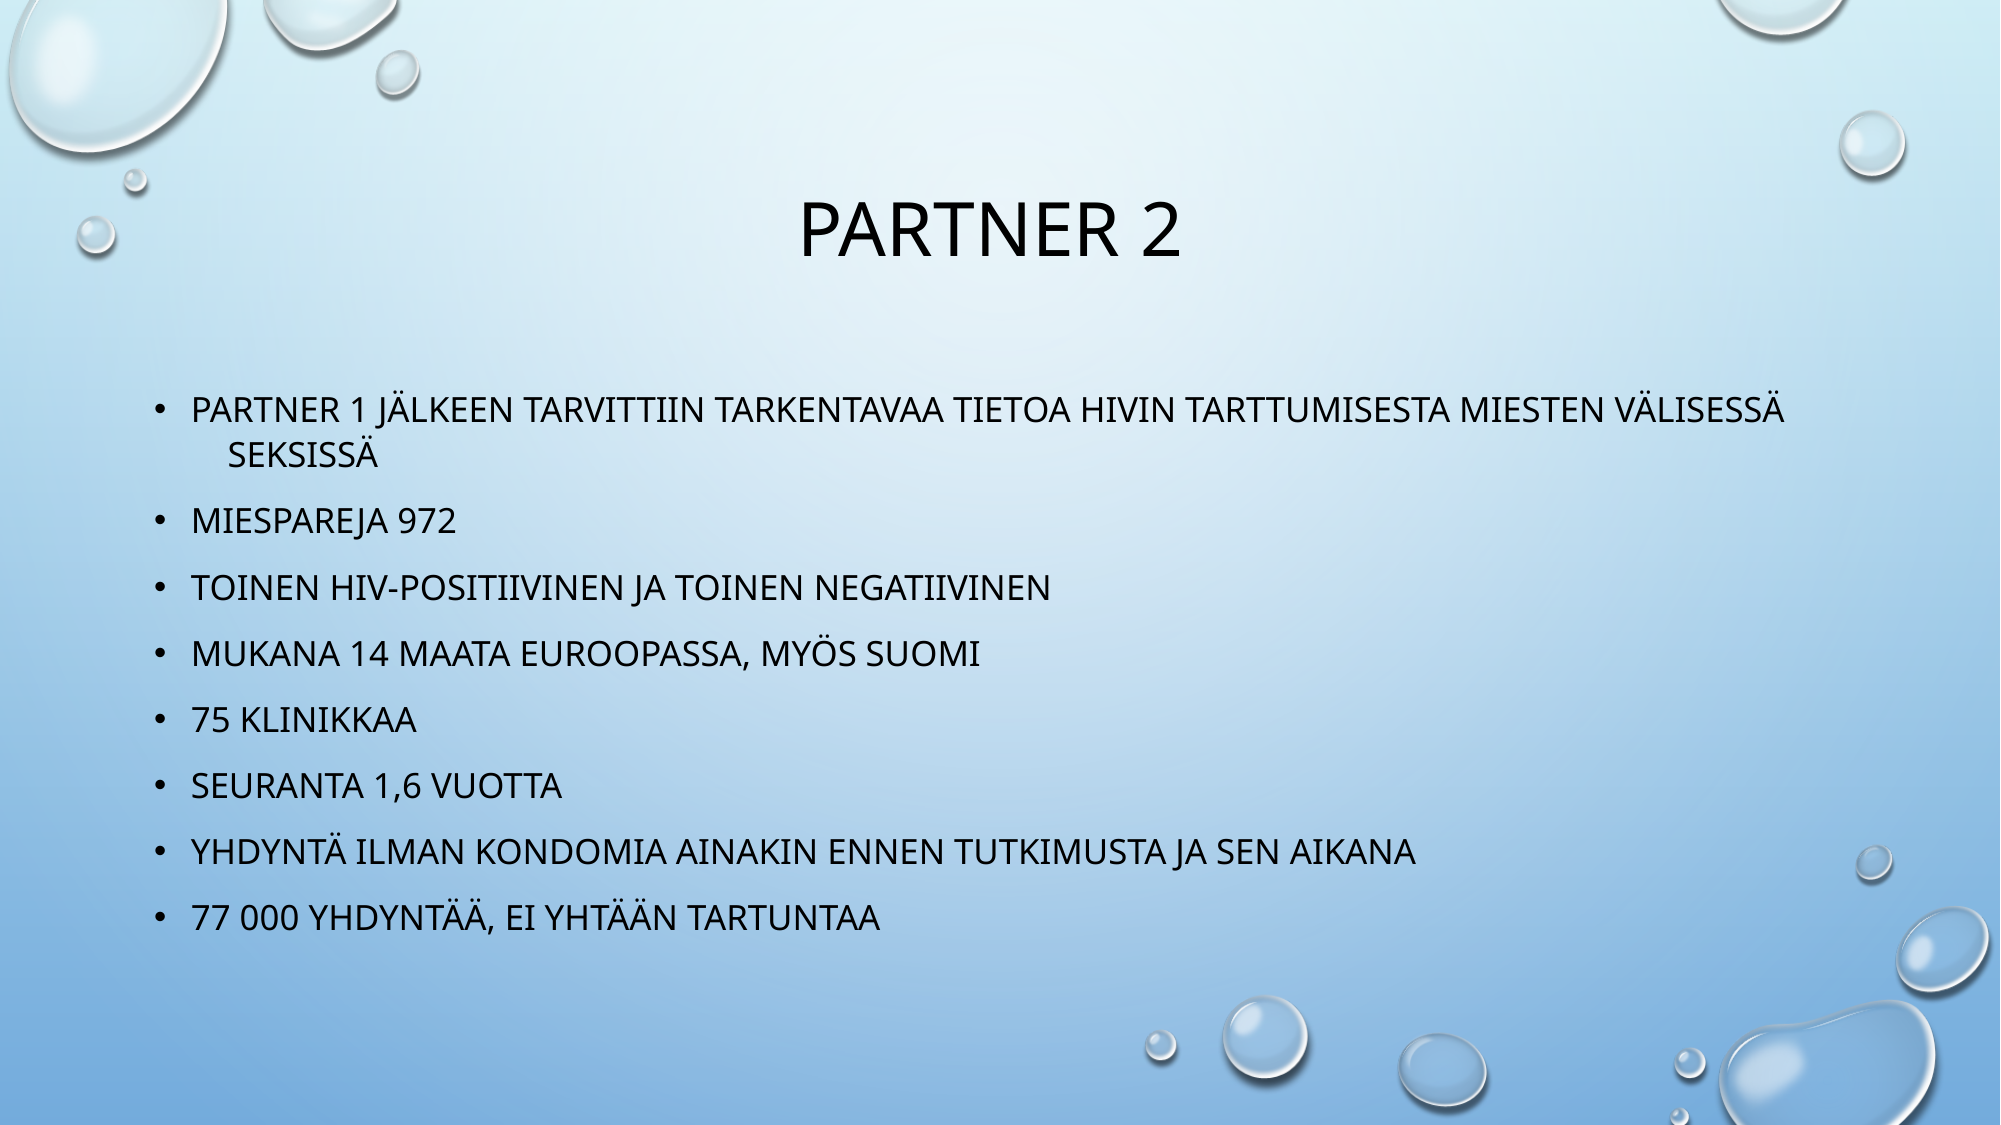

# Partner 2
Partner 1 jälkeen tarvittiin tarkentavaa tietoa HIVIN tarttumisesta Miesten välisessä seksissä
Miespareja 972
Toinen HIV-positiivinen ja toinen negatiivinen
Mukana 14 maata Euroopassa, myös suomi
75 klinikkaa
Seuranta 1,6 vuotta
Yhdyntä ilman kondomia ainakin ennen tutkimusta ja sen aikana
77 000 yhdyntää, ei yhtään tartuntaa